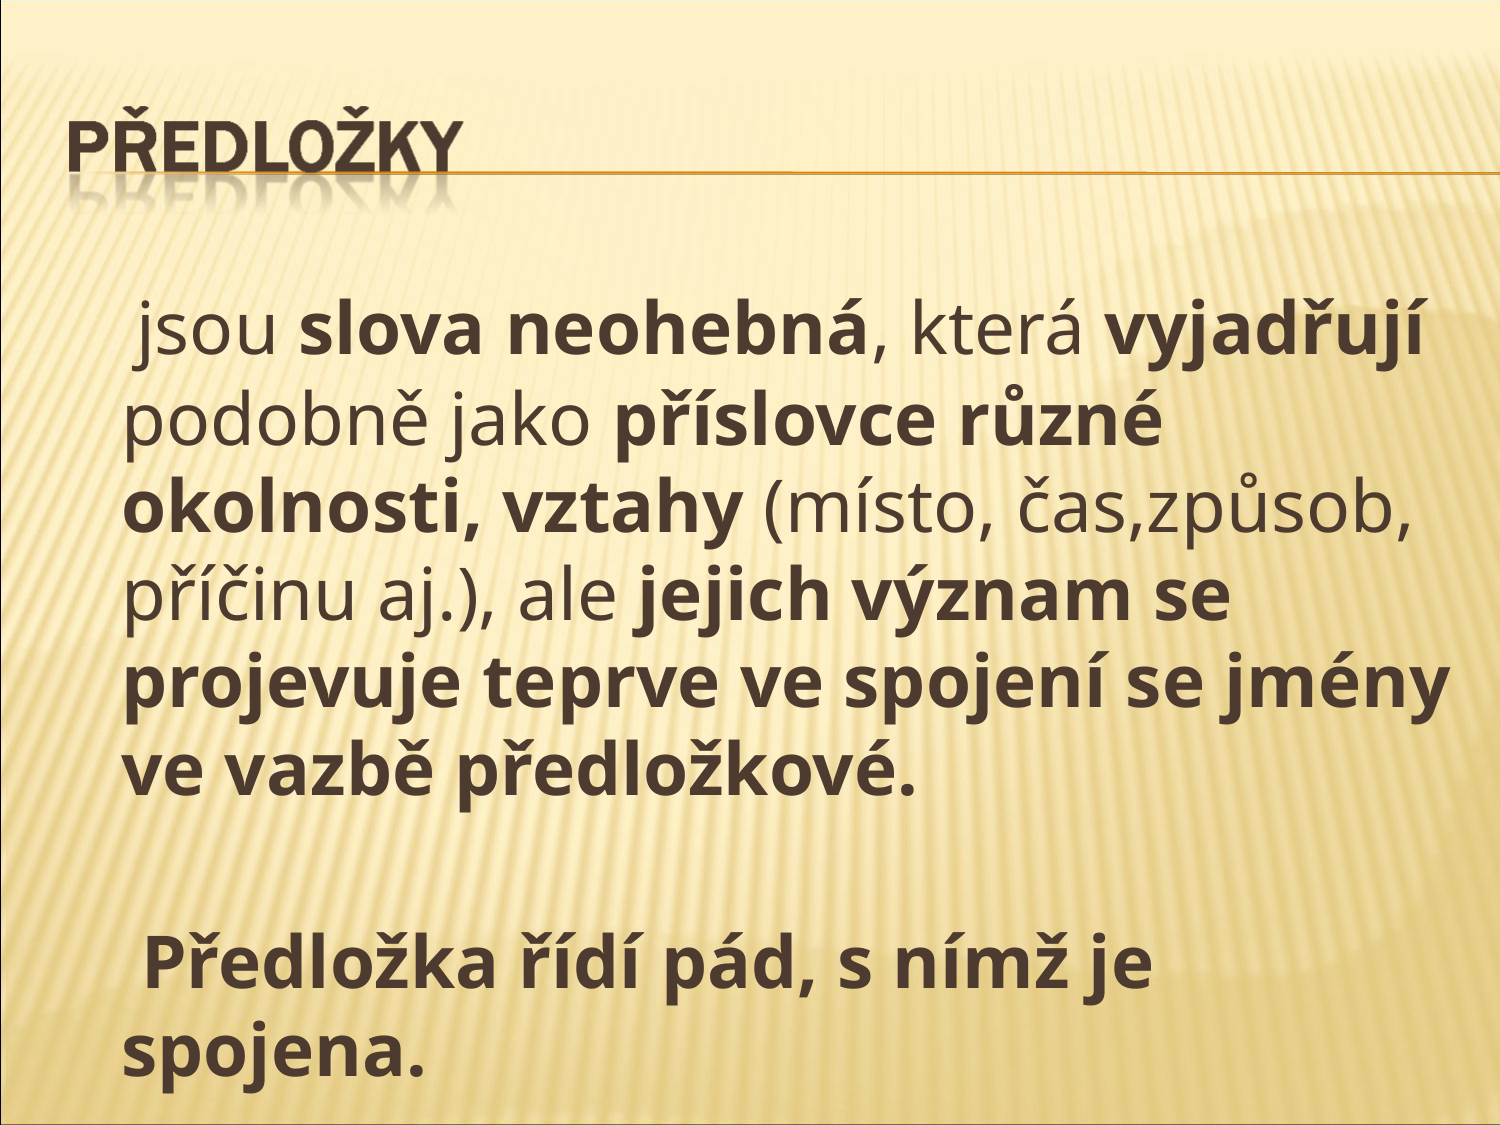

# jsou slova neohebná, která vyjadřují podobně jako příslovce různé okolnosti, vztahy (místo, čas,způsob, příčinu aj.), ale jejich význam se projevuje teprve ve spojení se jmény ve vazbě předložkové.
 Předložka řídí pád, s nímž je spojena.